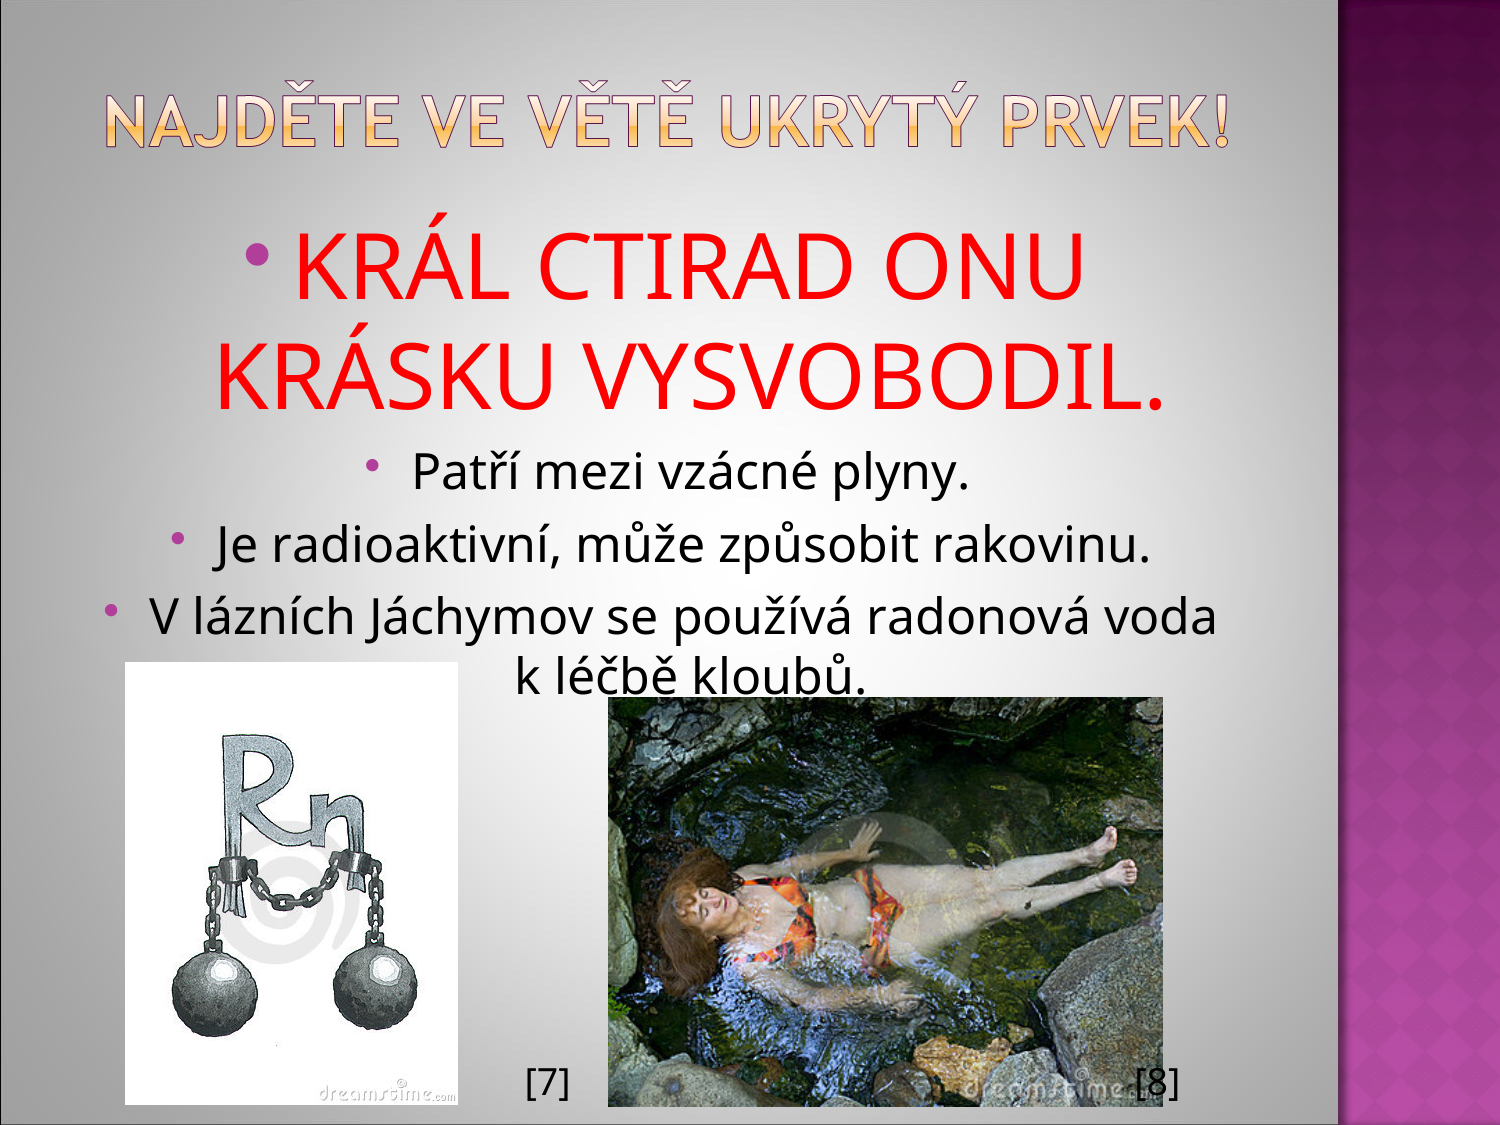

# KRÁL CTIRAD ONU KRÁSKU VYSVOBODIL.
Patří mezi vzácné plyny.
Je radioaktivní, může způsobit rakovinu.
V lázních Jáchymov se používá radonová voda
k léčbě kloubů.
[7] [8]